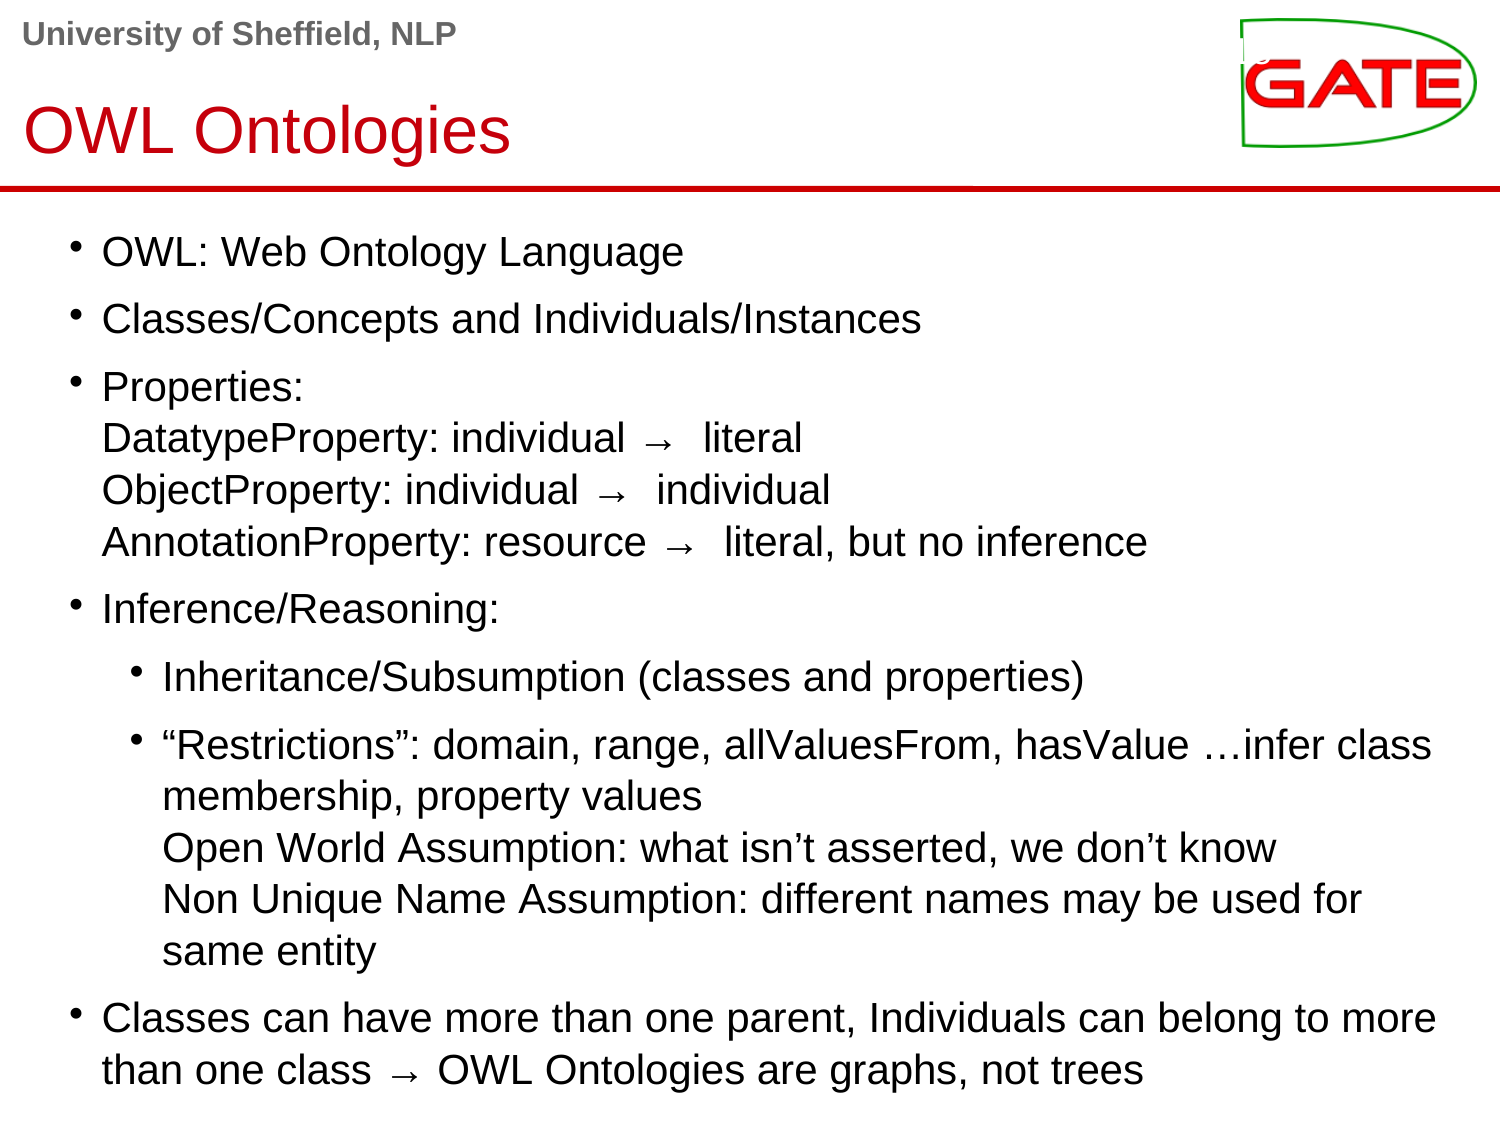

Slide
# OWL Ontologies
OWL: Web Ontology Language
Classes/Concepts and Individuals/Instances
Properties:
DatatypeProperty: individual → literal
ObjectProperty: individual → individual
AnnotationProperty: resource → literal, but no inference
Inference/Reasoning:
Inheritance/Subsumption (classes and properties)
“Restrictions”: domain, range, allValuesFrom, hasValue …infer class membership, property values
Open World Assumption: what isn’t asserted, we don’t know
Non Unique Name Assumption: different names may be used for same entity
Classes can have more than one parent, Individuals can belong to more than one class → OWL Ontologies are graphs, not trees